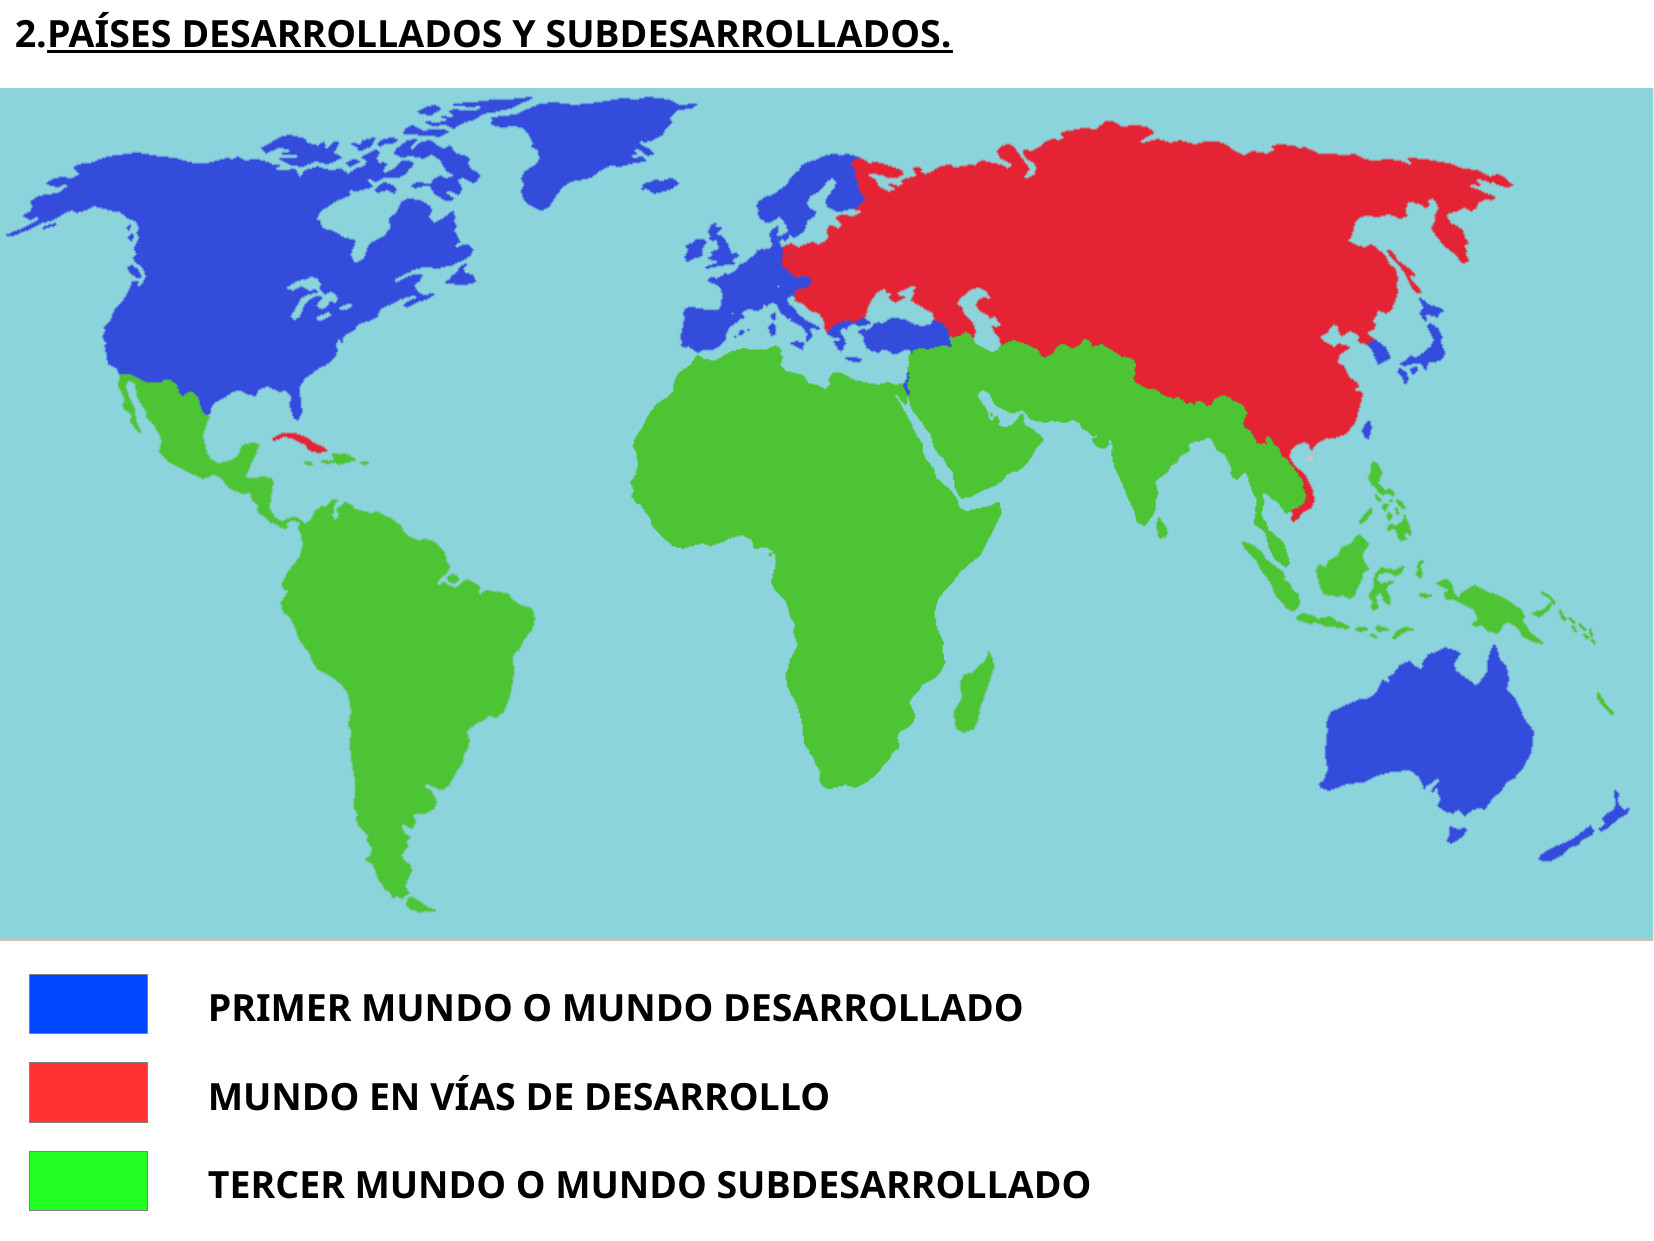

2.PAÍSES DESARROLLADOS Y SUBDESARROLLADOS.
PRIMER MUNDO O MUNDO DESARROLLADO
MUNDO EN VÍAS DE DESARROLLO
TERCER MUNDO O MUNDO SUBDESARROLLADO